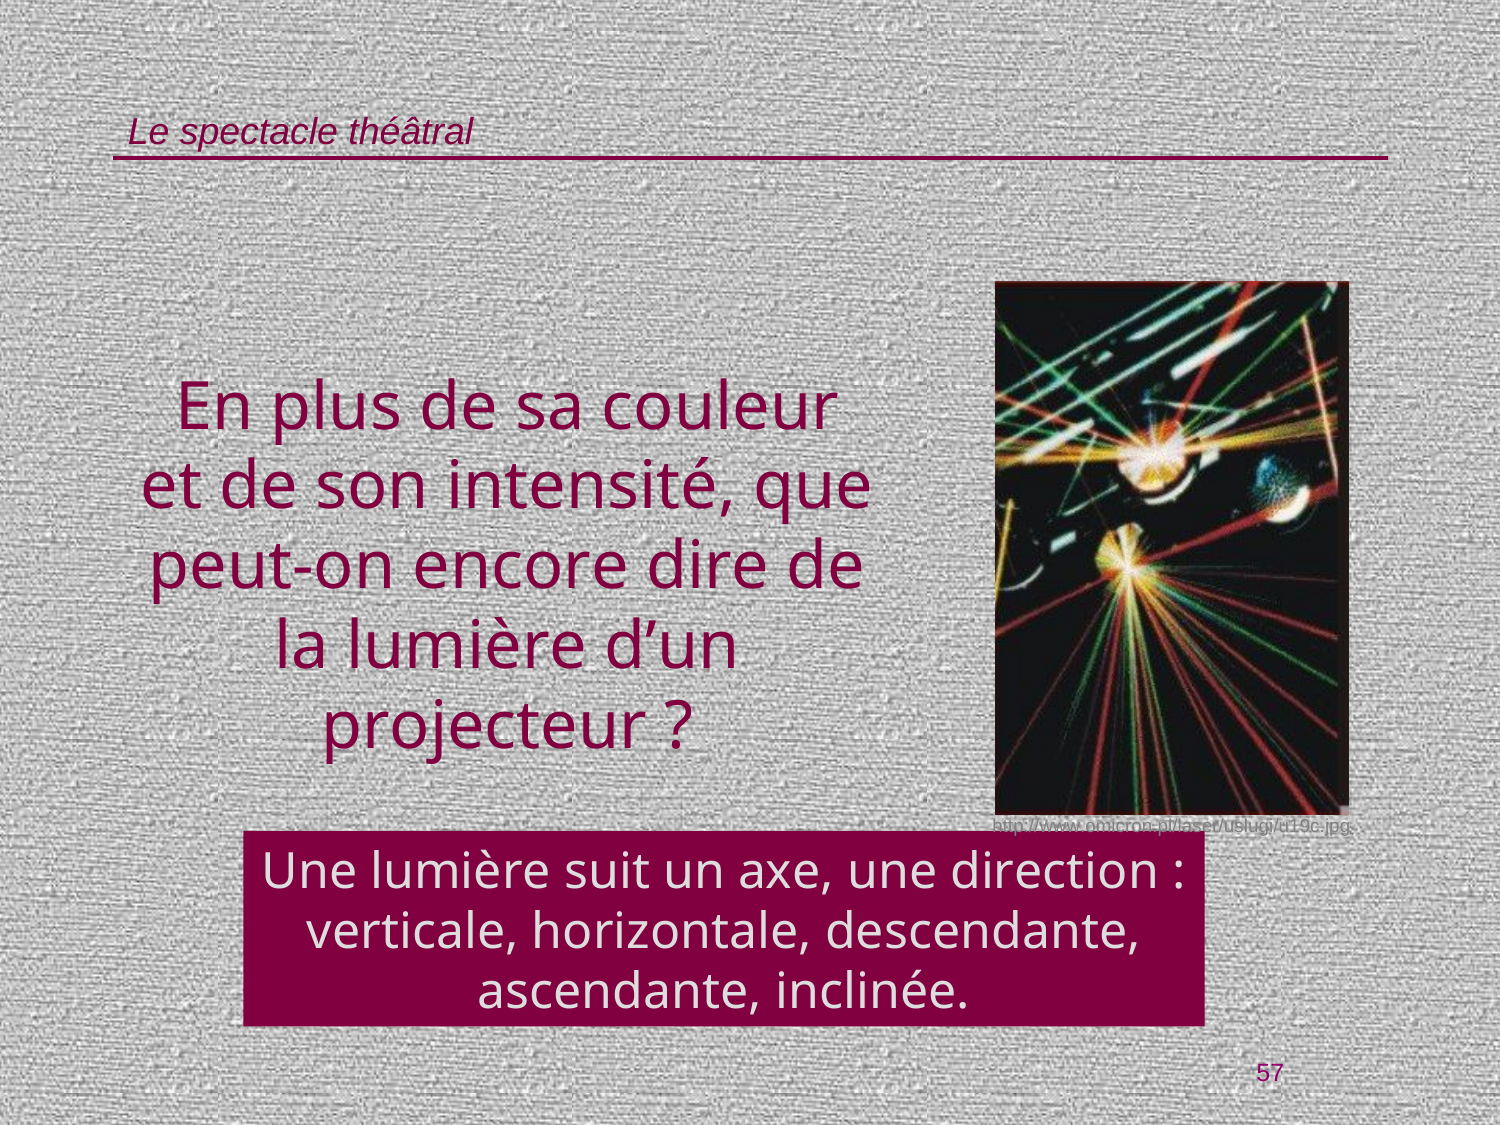

http://www.omicron.pl/laser/uslugi/u19c.jpg
En plus de sa couleur et de son intensité, que peut-on encore dire de la lumière d’un projecteur ?
Une lumière suit un axe, une direction : verticale, horizontale, descendante, ascendante, inclinée.
57